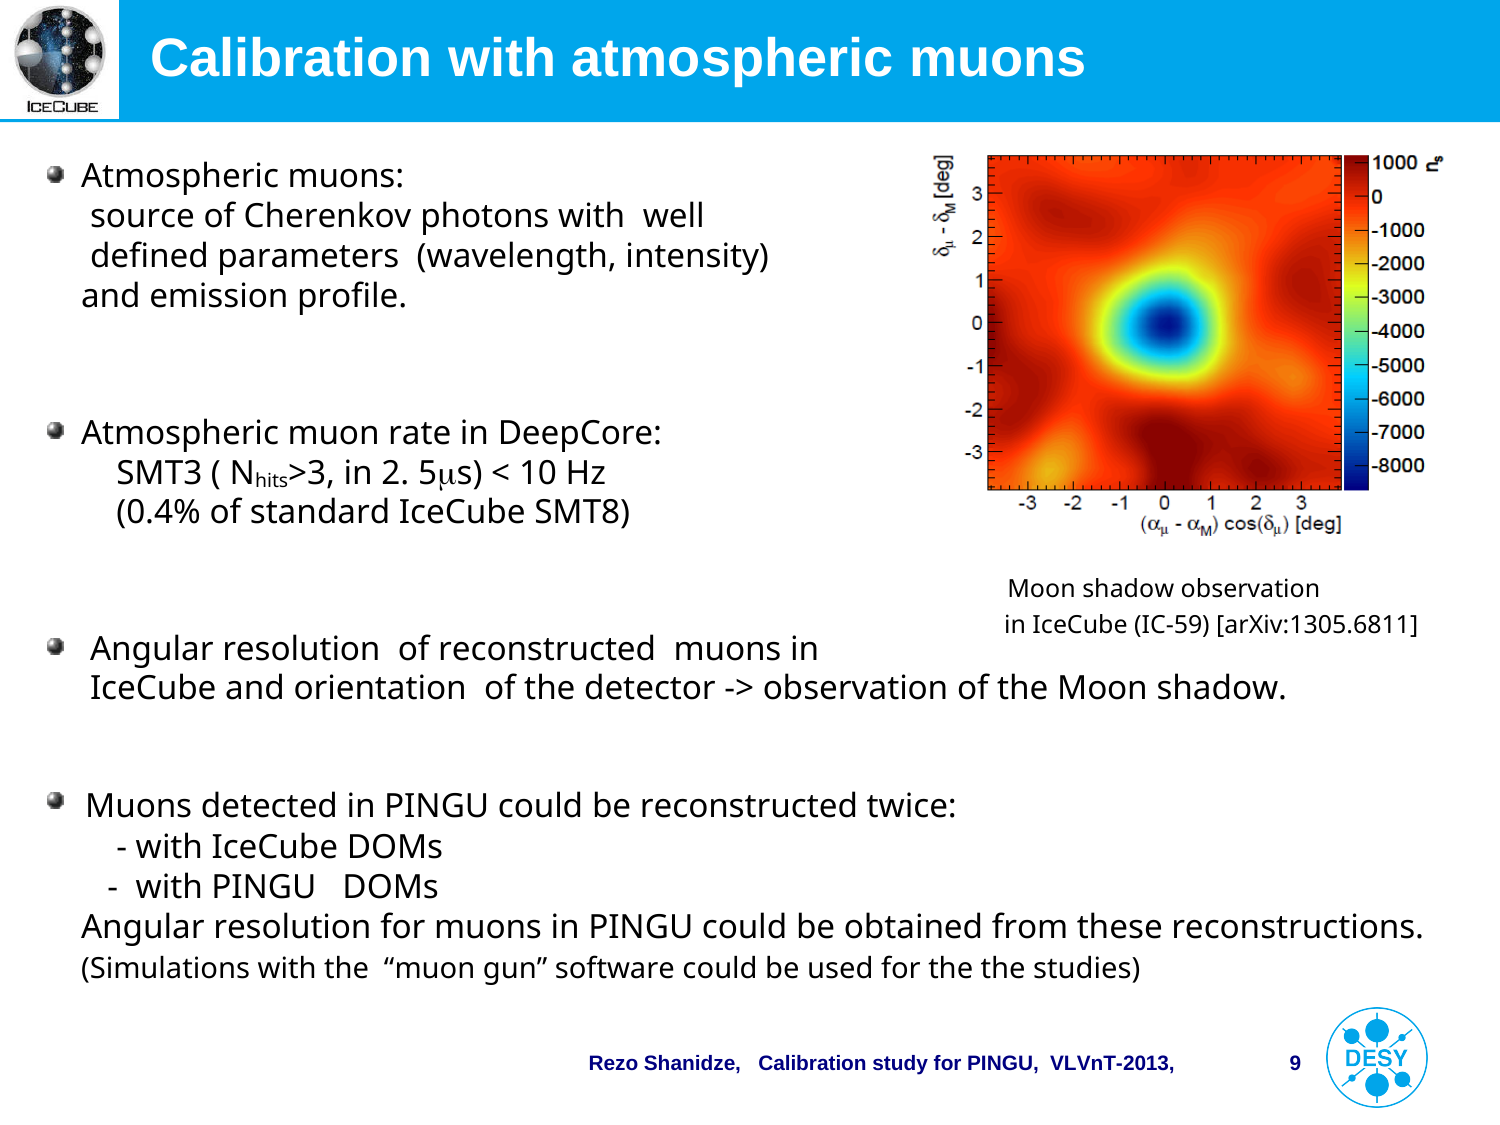

# Calibration with atmospheric muons
 Atmospheric muons:
 source of Cherenkov photons with well
 defined parameters (wavelength, intensity)
 and emission profile.
 Atmospheric muon rate in DeepCore:
 SMT3 ( Nhits>3, in 2. 5ms) < 10 Hz
 (0.4% of standard IceCube SMT8)
 Moon shadow observation
 in IceCube (IC-59) [arXiv:1305.6811]
 Angular resolution of reconstructed muons in
 IceCube and orientation of the detector -> observation of the Moon shadow.
 Muons detected in PINGU could be reconstructed twice:
 - with IceCube DOMs
 - with PINGU DOMs
 Angular resolution for muons in PINGU could be obtained from these reconstructions.
 (Simulations with the “muon gun” software could be used for the the studies)
Rezo Shanidze, Calibration study for PINGU, VLVnT-2013, 9